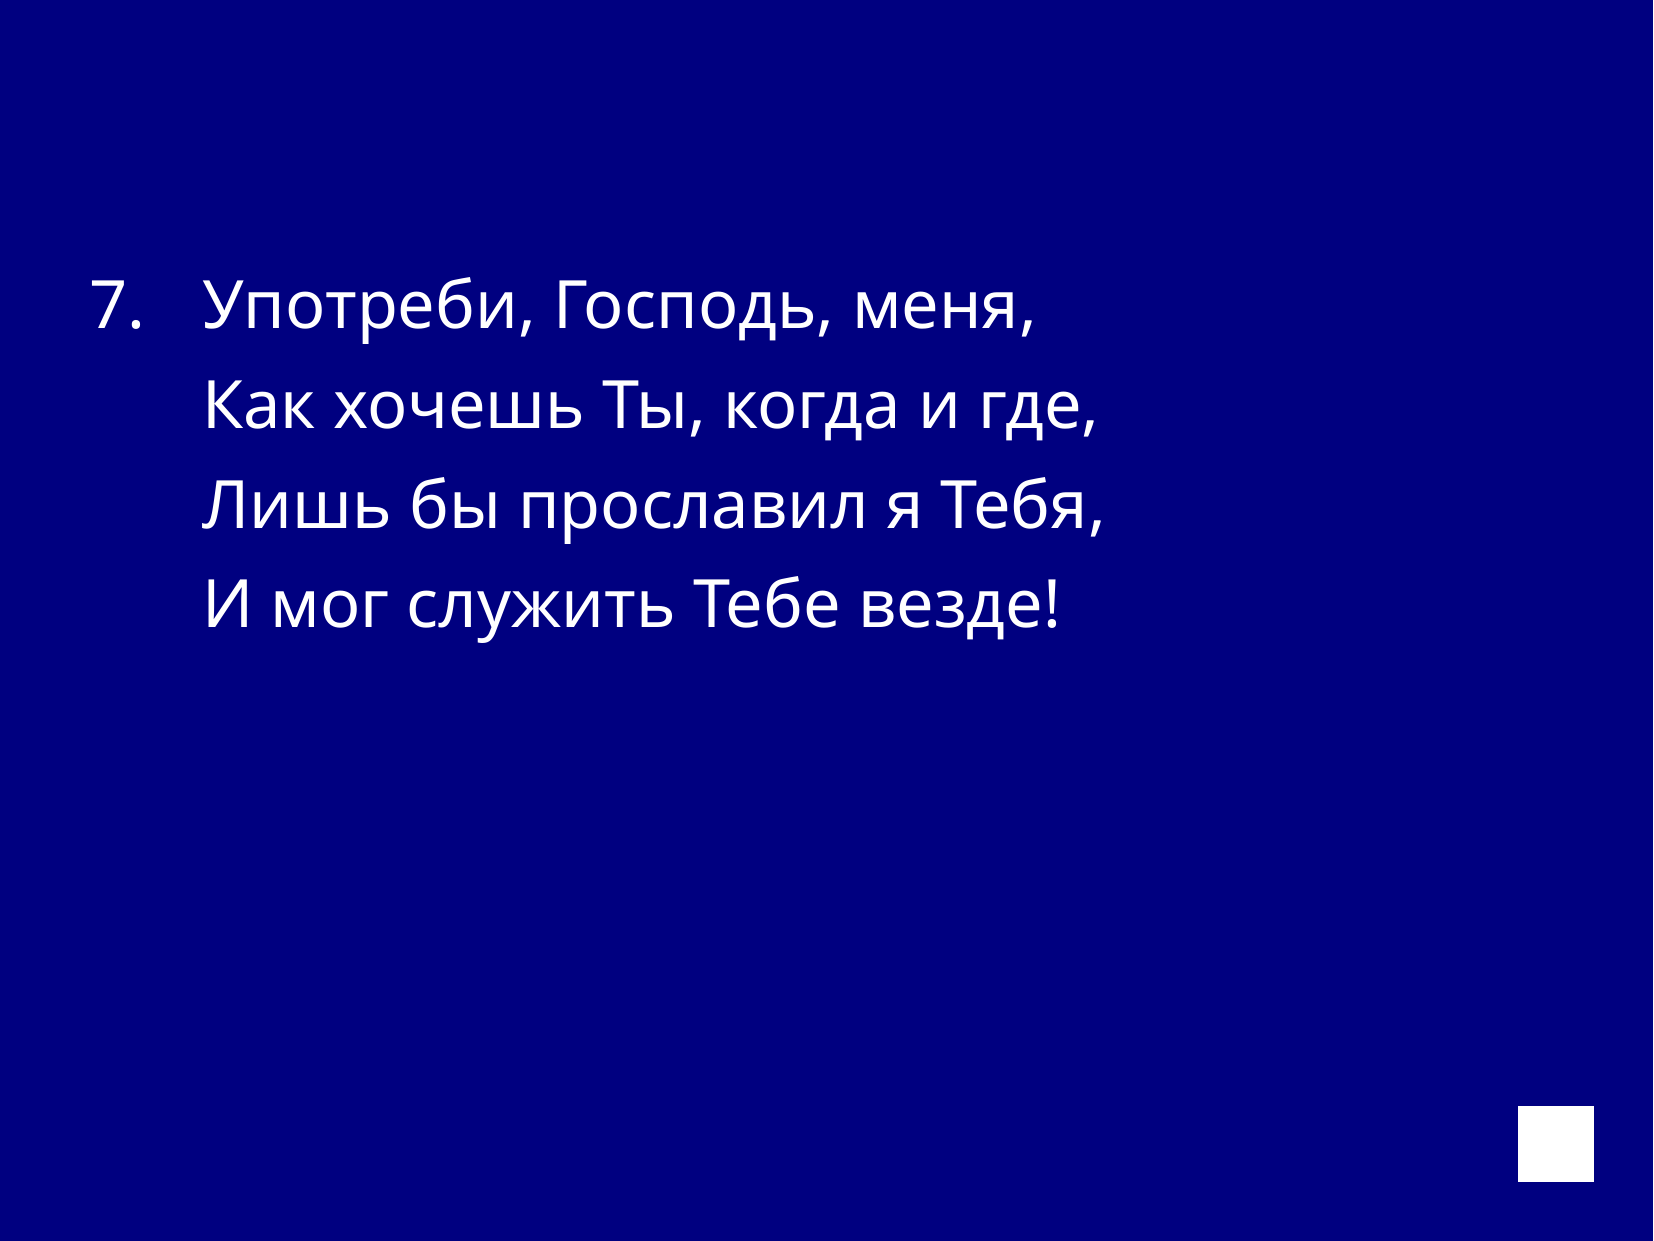

7.	Употреби, Господь, меня,
	Как хочешь Ты, когда и где,
	Лишь бы прославил я Тебя,
	И мог служить Тебе везде!